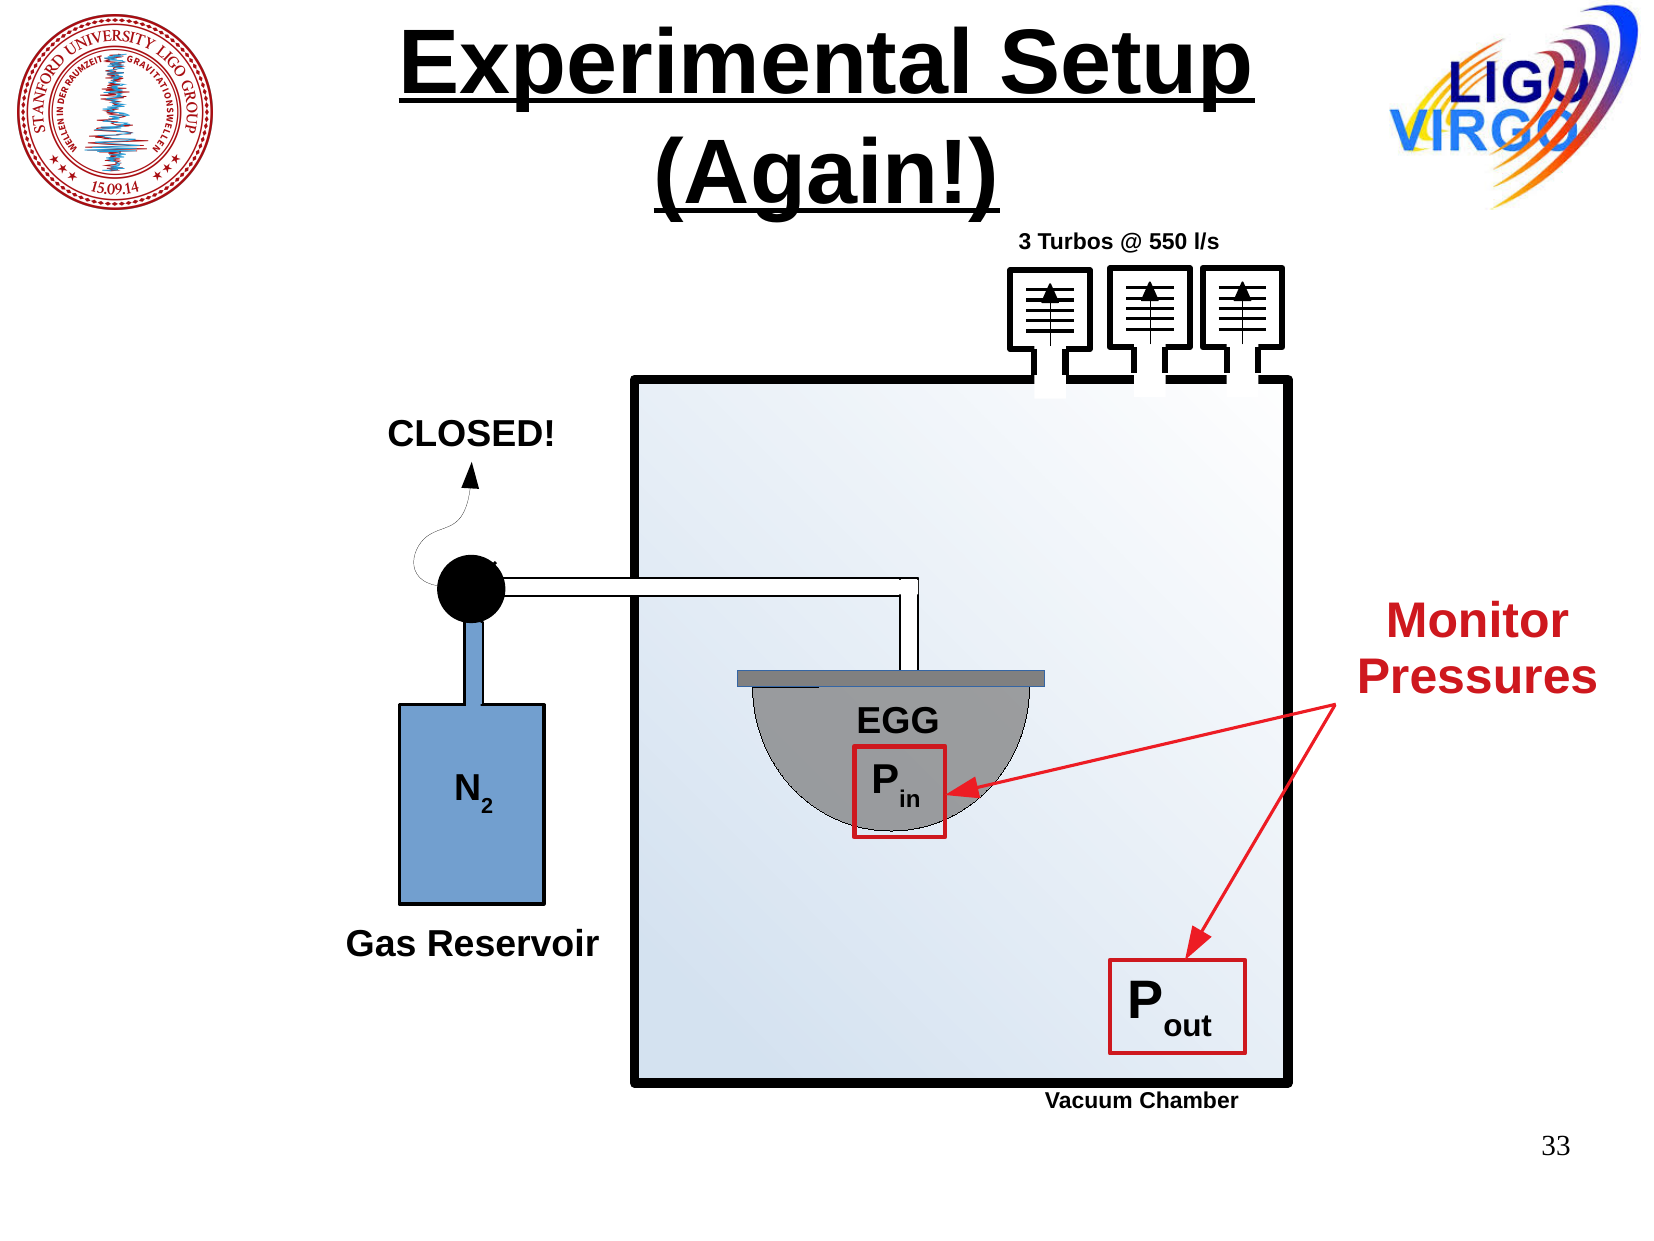

Experimental Setup
(Again!)
3 Turbos @ 550 l/s
CLOSED!
Monitor Pressures
EGG
Pin
N2
Gas Reservoir
Pout
Vacuum Chamber
33